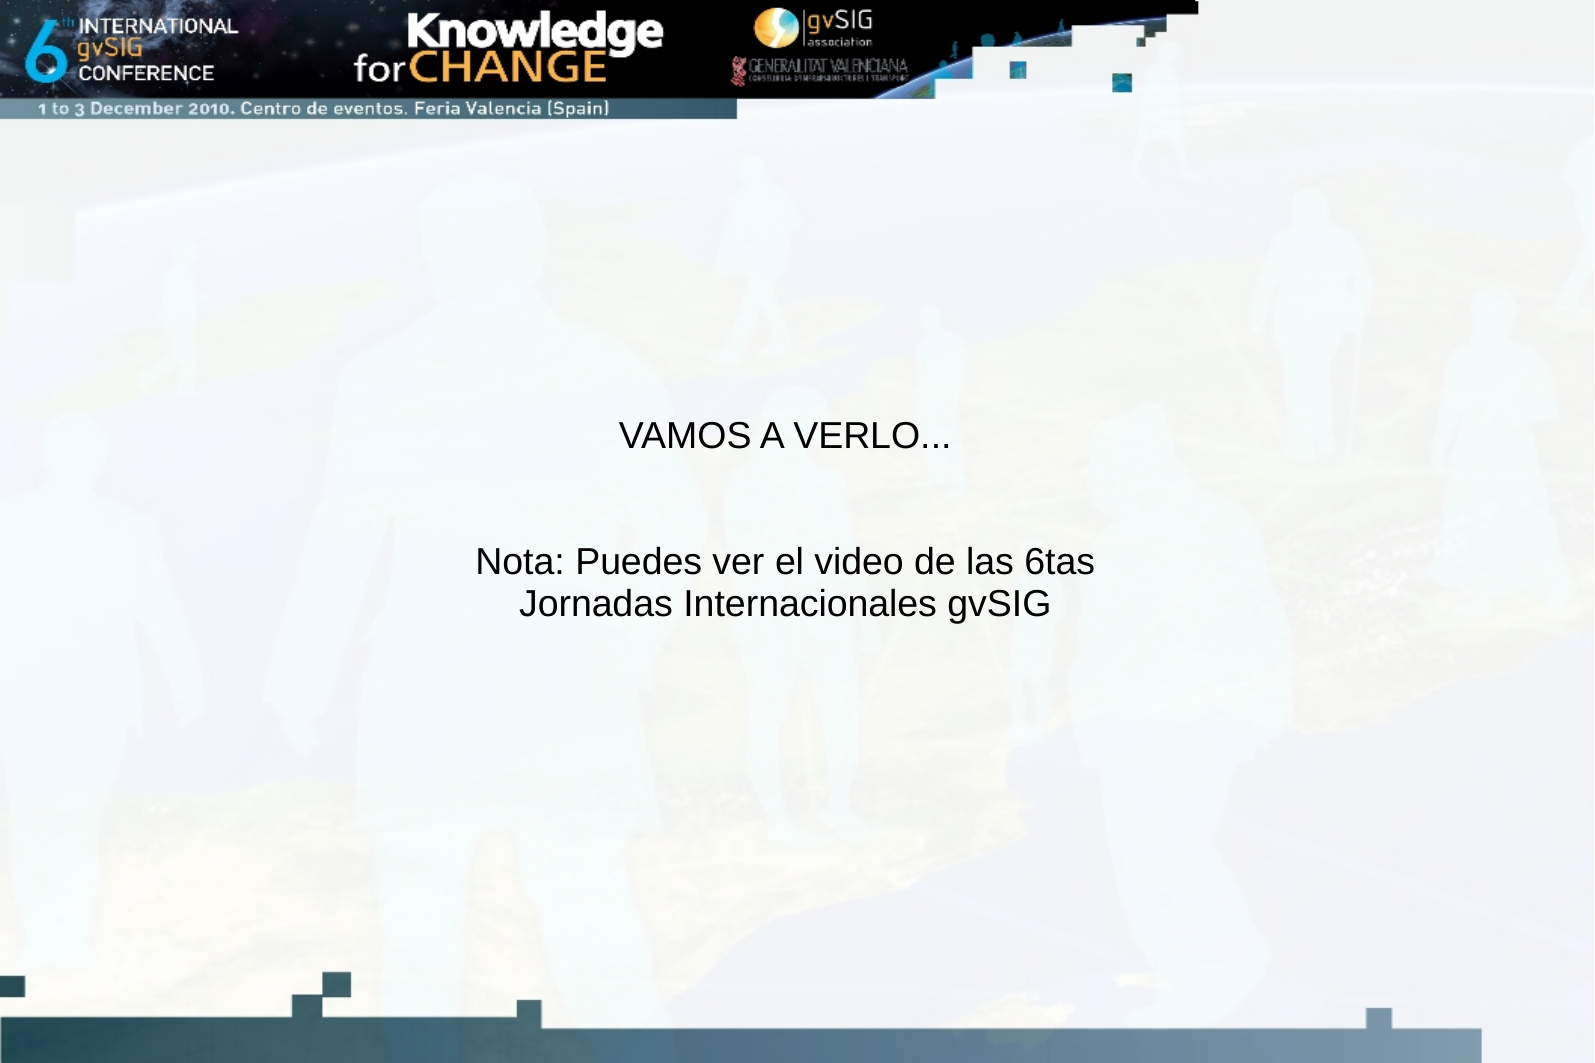

VAMOS A VERLO...
Nota: Puedes ver el video de las 6tas Jornadas Internacionales gvSIG